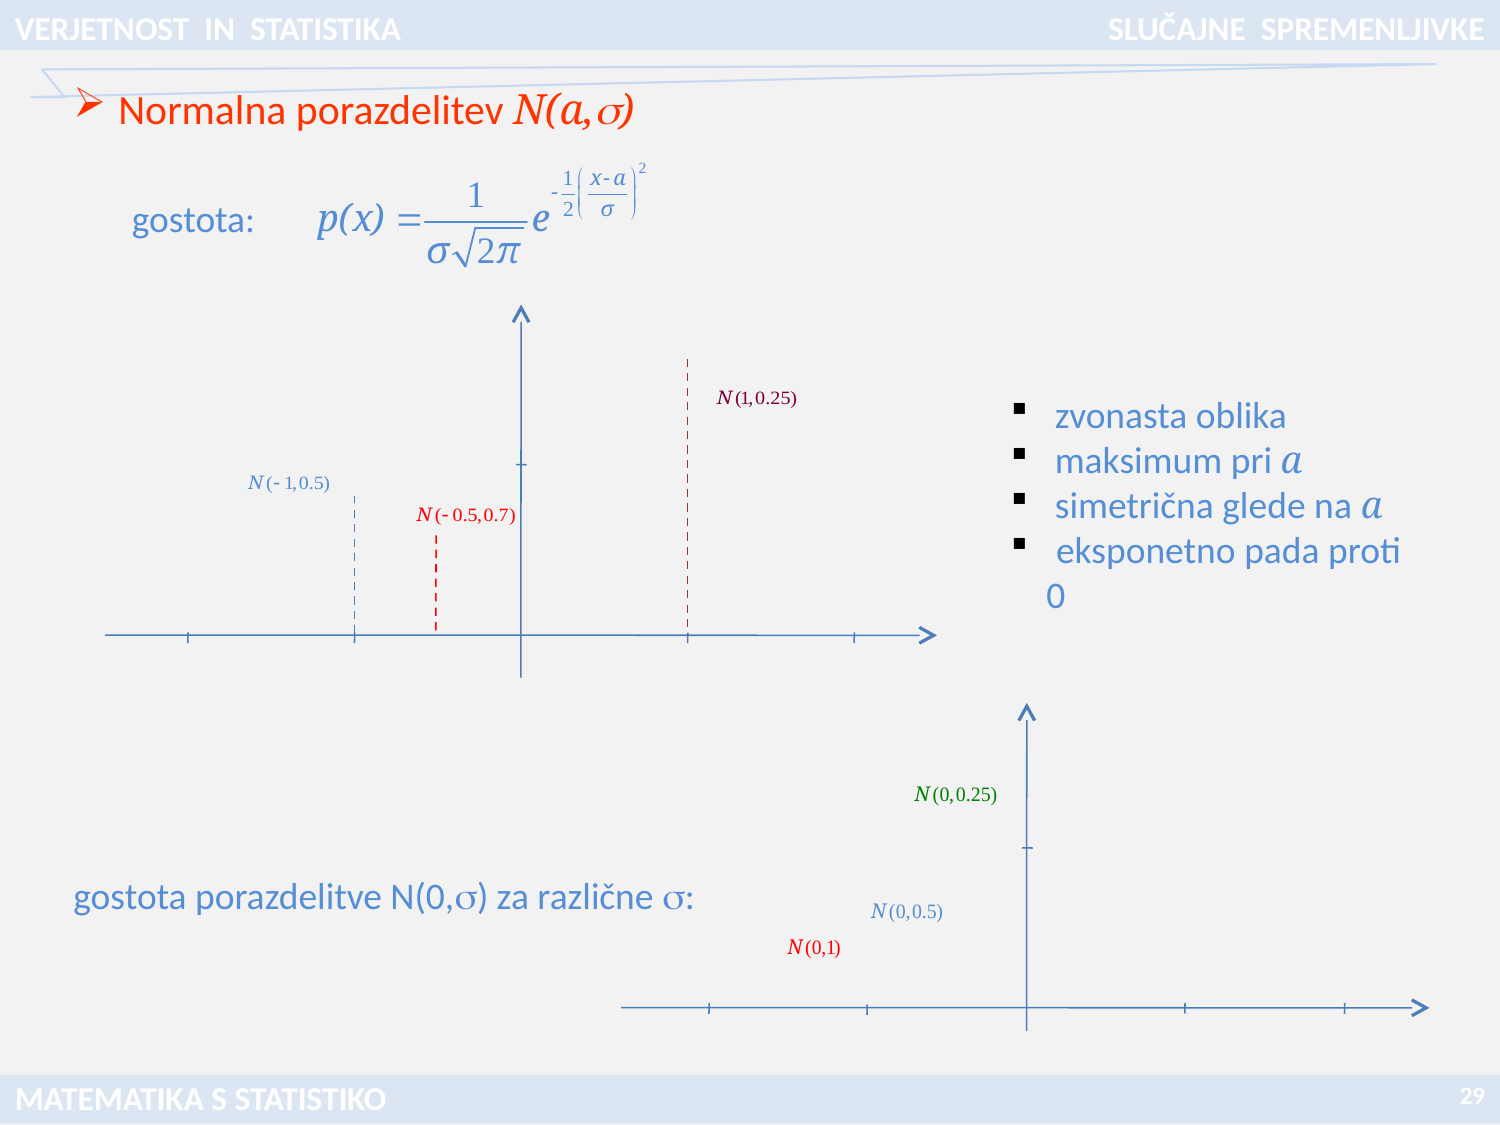

VERJETNOST IN STATISTIKA
SLUČAJNE SPREMENLJIVKE
 Normalna porazdelitev N(a,)
gostota:
 zvonasta oblika
 maksimum pri a
 simetrična glede na a
 eksponetno pada proti 0
gostota porazdelitve N(0,) za različne :
MATEMATIKA S STATISTIKO